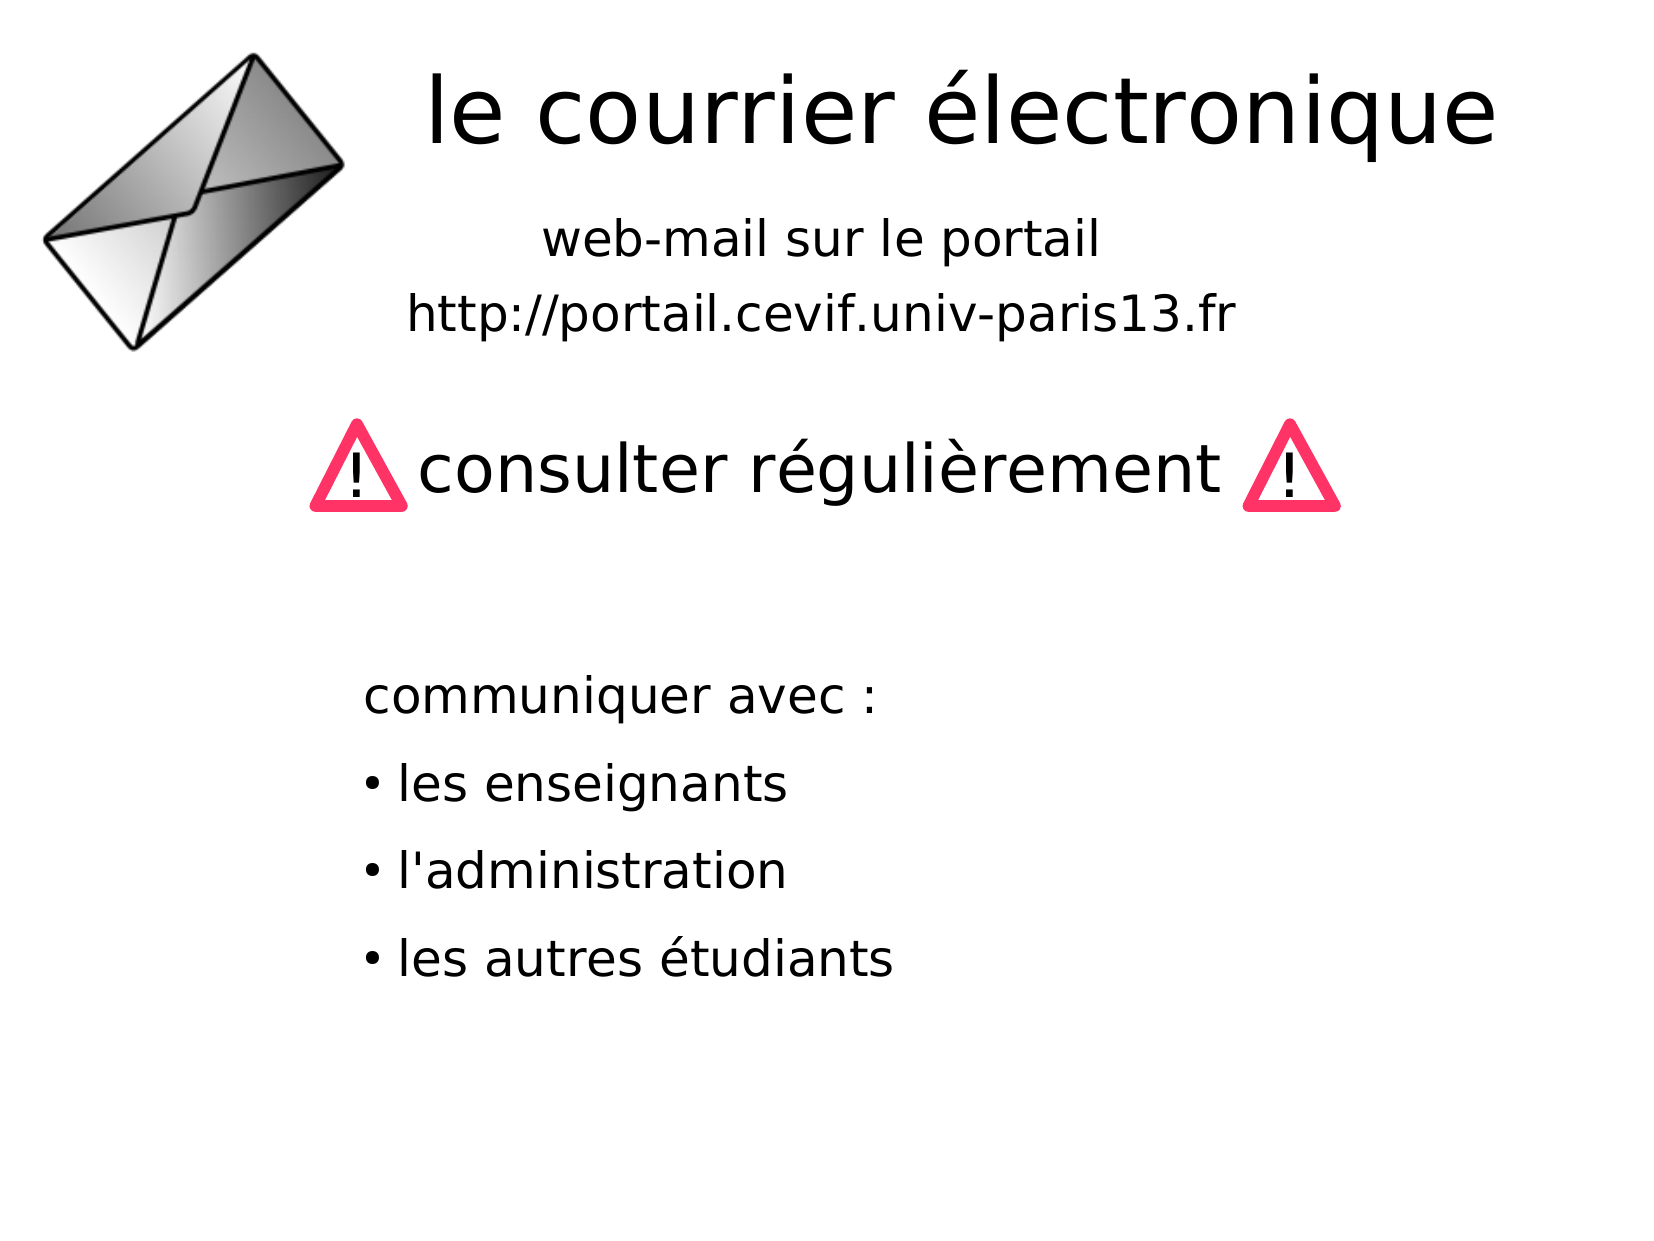

# le courrier électronique
web-mail sur le portail
http://portail.cevif.univ-paris13.fr
!
!
consulter régulièrement
communiquer avec :
 les enseignants
 l'administration
 les autres étudiants